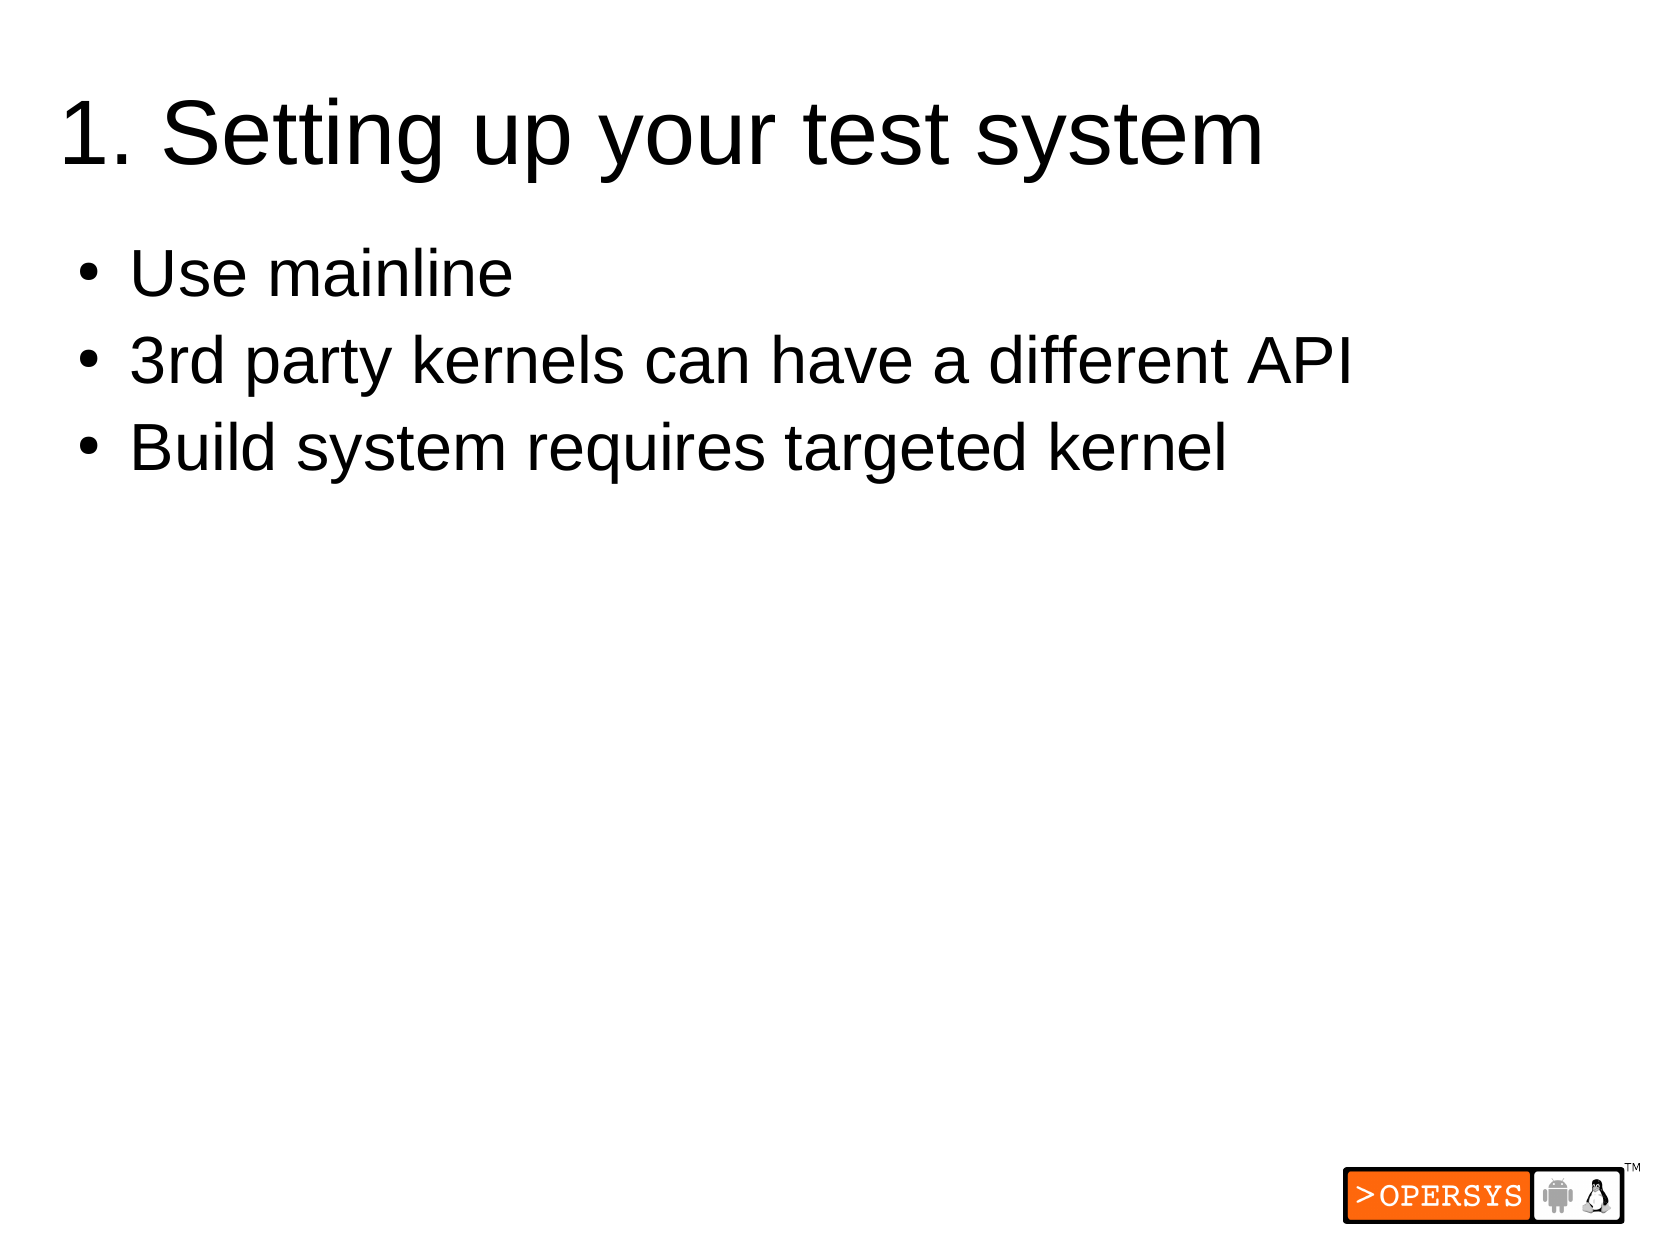

# 1. Setting up your test system
Use mainline
3rd party kernels can have a different API
Build system requires targeted kernel